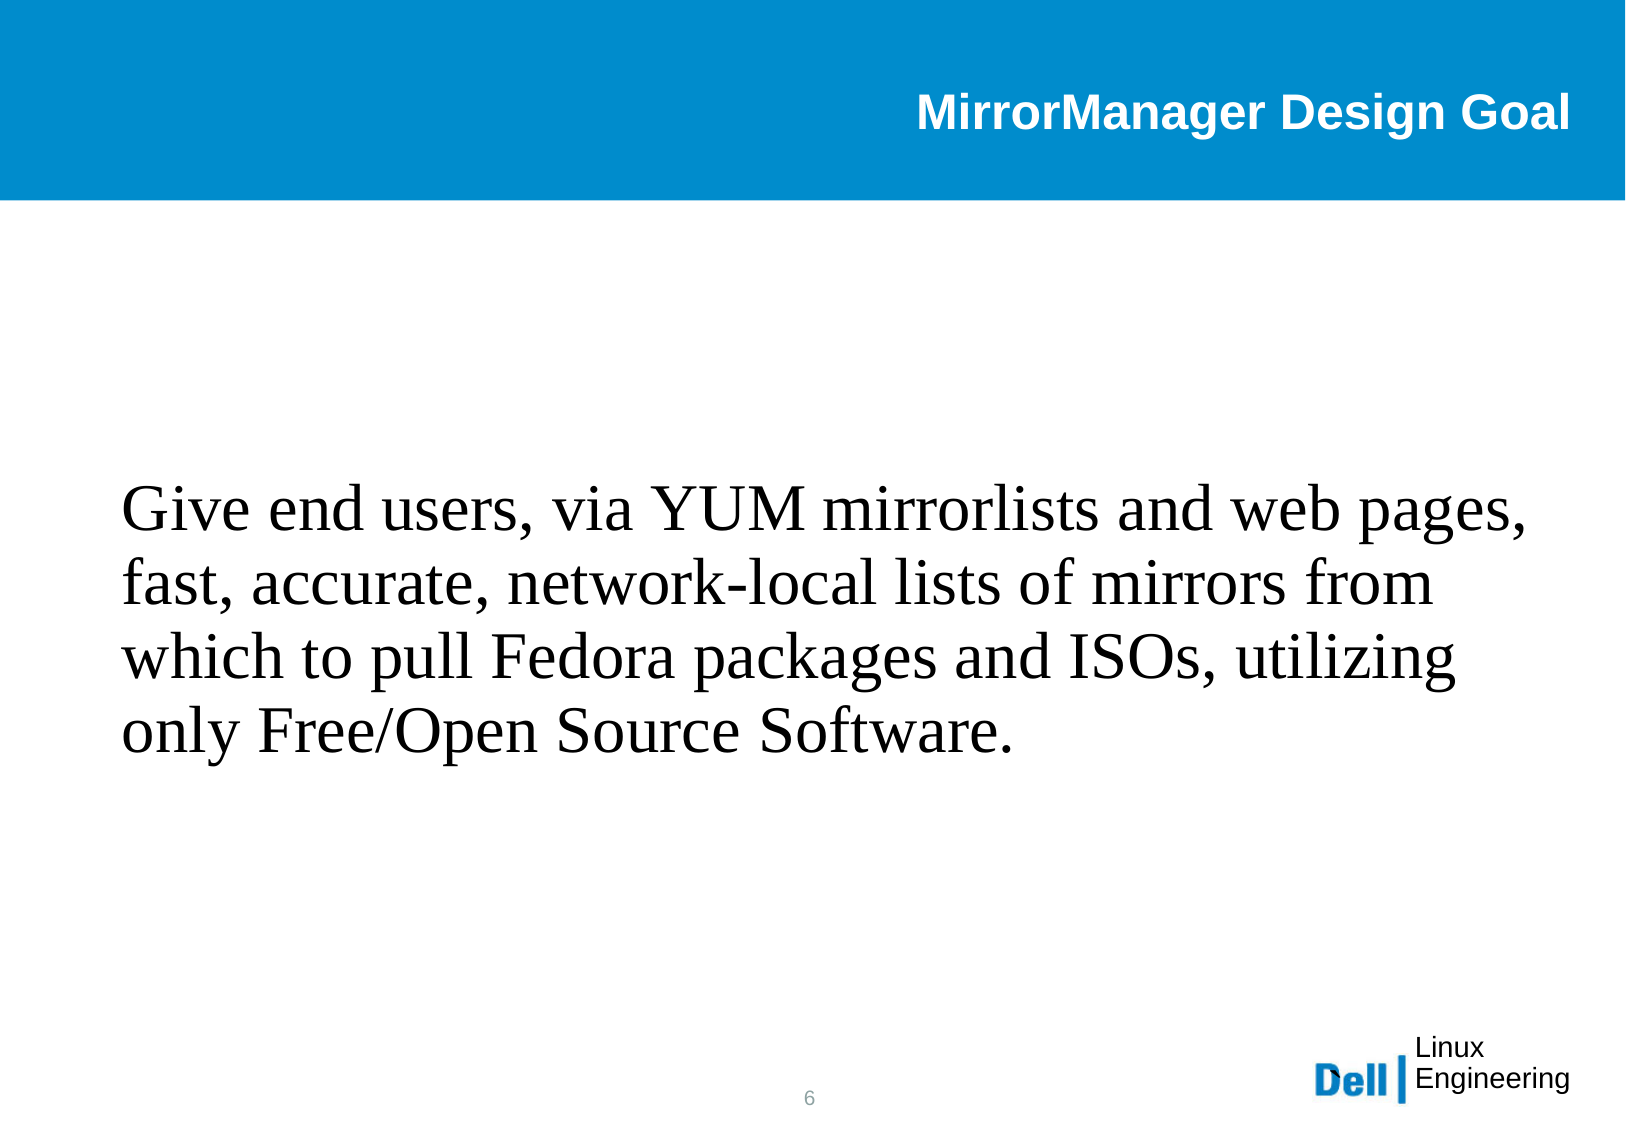

# MirrorManager Design Goal
Give end users, via YUM mirrorlists and web pages, fast, accurate, network-local lists of mirrors from which to pull Fedora packages and ISOs, utilizing only Free/Open Source Software.